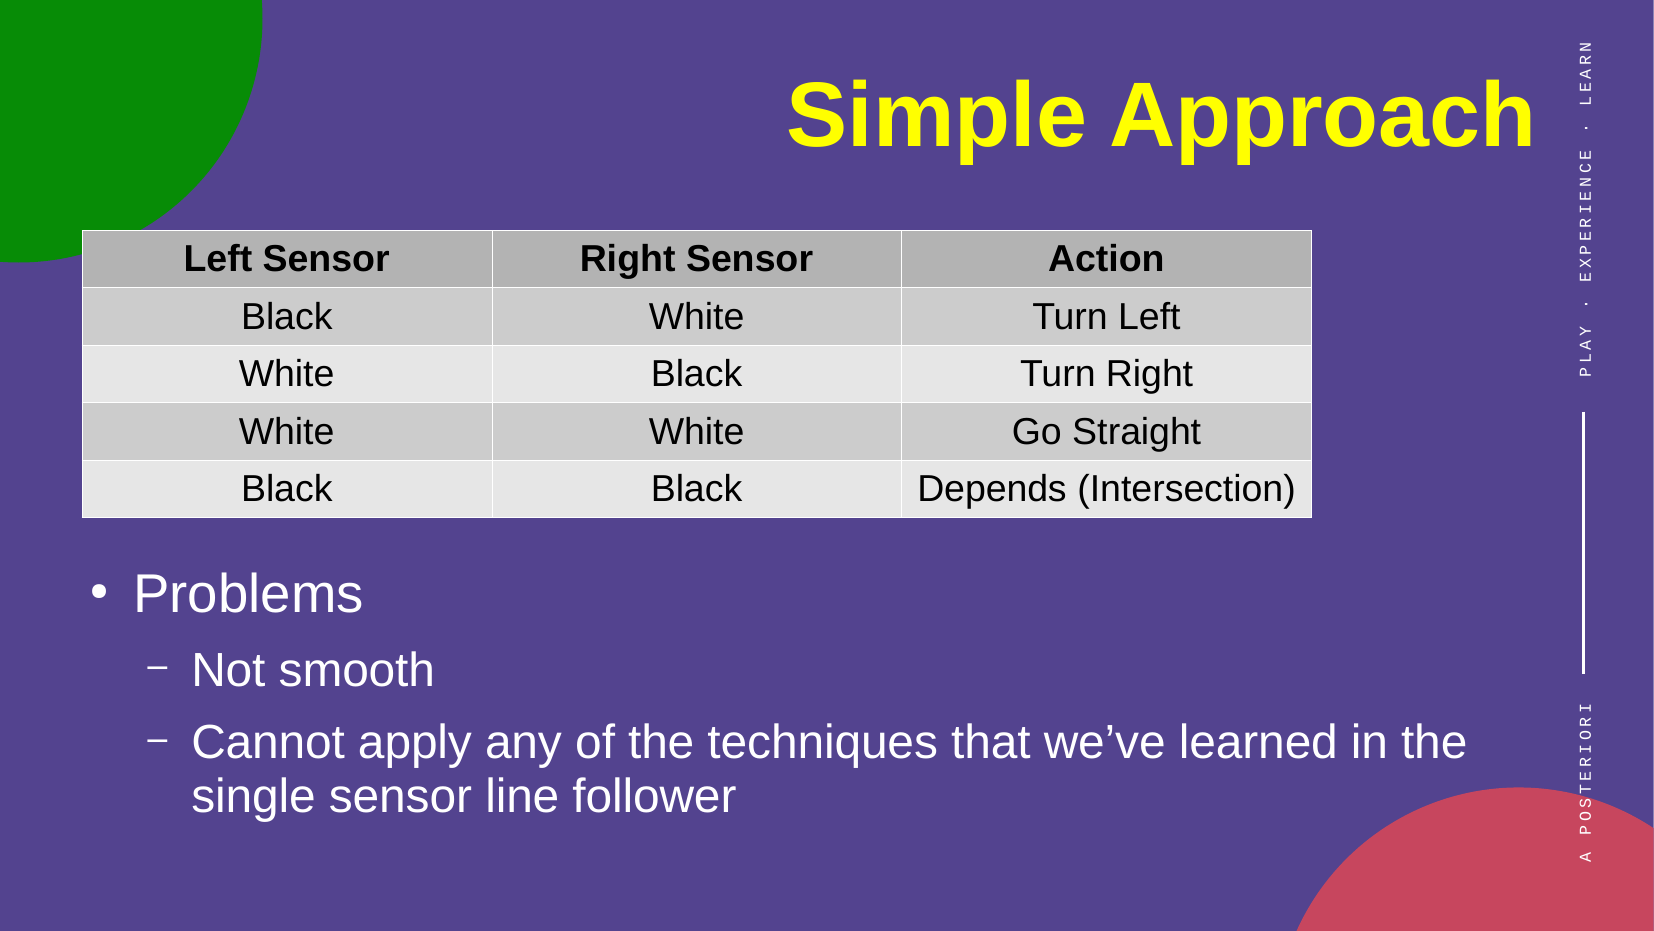

# Simple Approach
| Left Sensor | Right Sensor | Action |
| --- | --- | --- |
| Black | White | Turn Left |
| White | Black | Turn Right |
| White | White | Go Straight |
| Black | Black | Depends (Intersection) |
Problems
Not smooth
Cannot apply any of the techniques that we’ve learned in the single sensor line follower